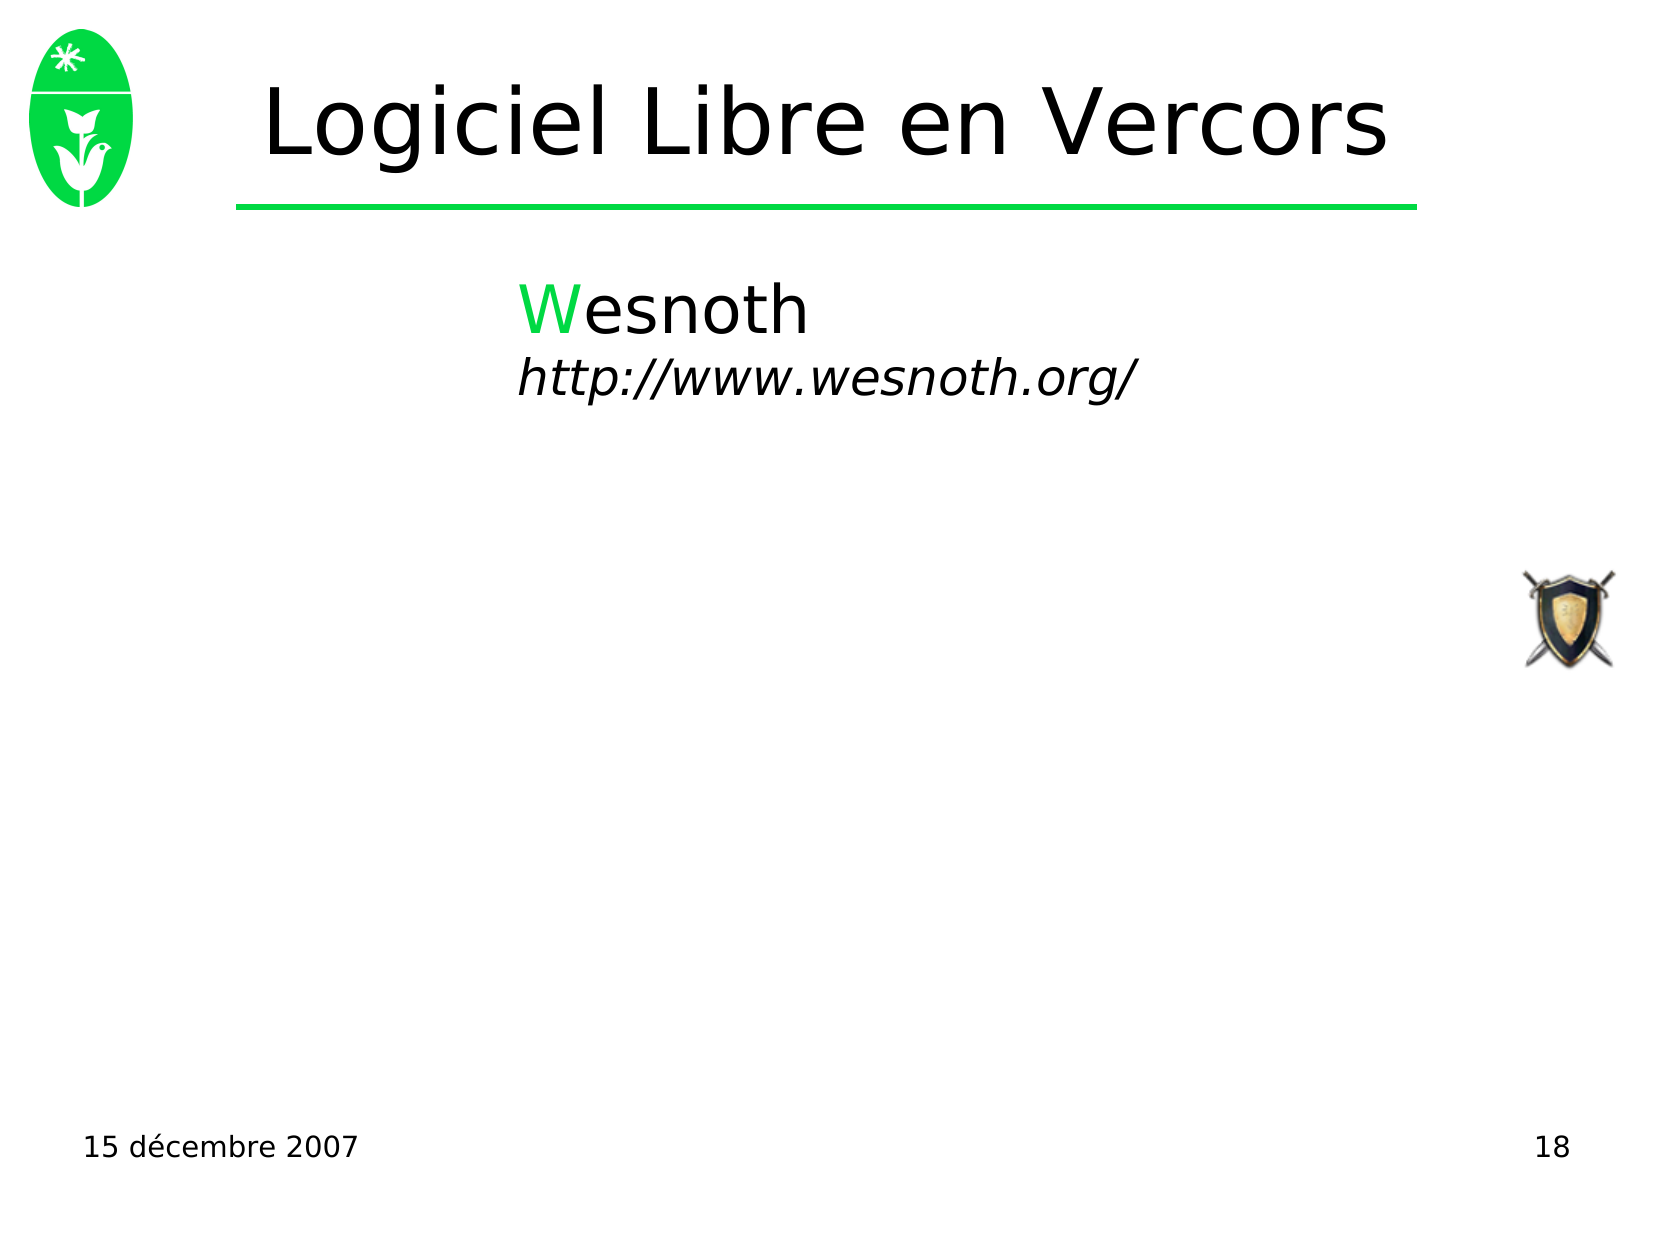

# Logiciel Libre en Vercors
Wesnoth
http://www.wesnoth.org/
15 décembre 2007
18